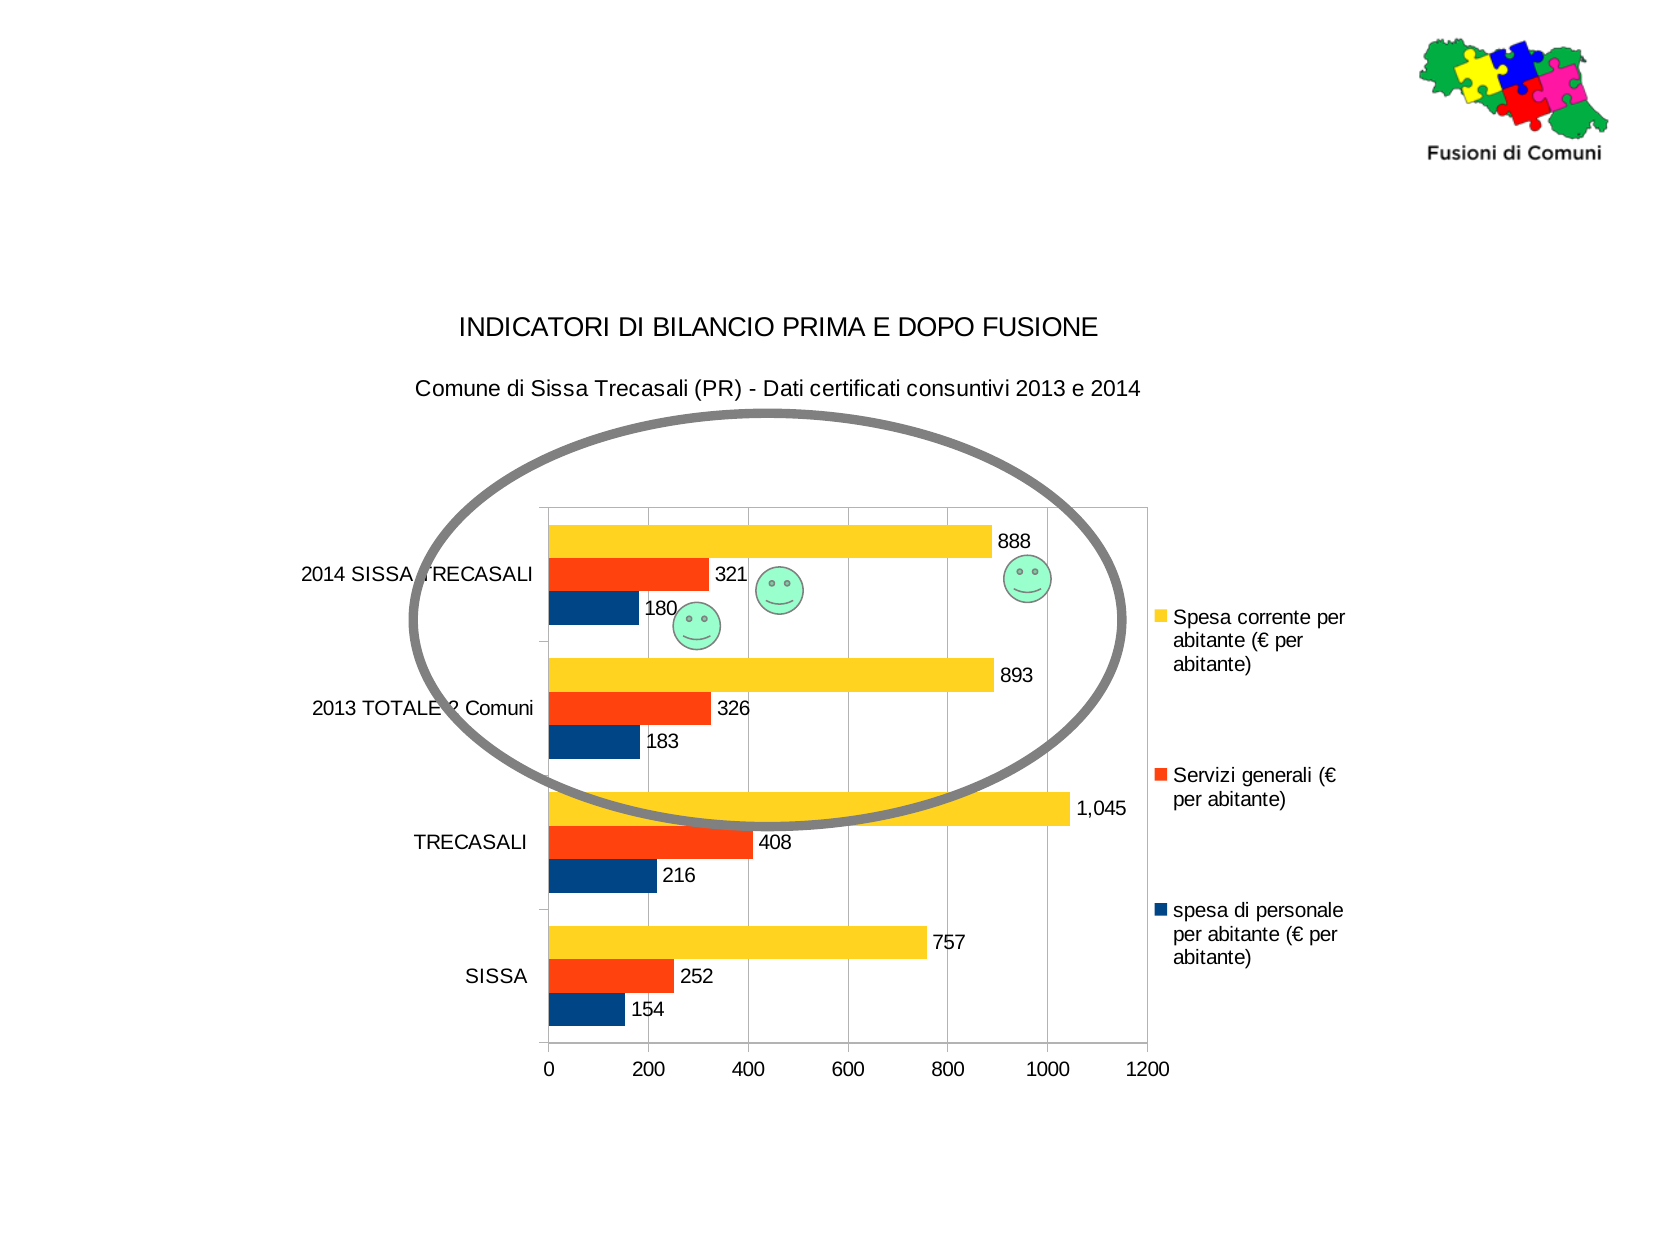

### Chart: INDICATORI DI BILANCIO PRIMA E DOPO FUSIONE
Comune di Sissa Trecasali (PR) - Dati certificati consuntivi 2013 e 2014
| Category | spesa di personale per abitante (€ per abitante) | Servizi generali (€ per abitante) | Spesa corrente per abitante (€ per abitante) |
|---|---|---|---|
| SISSA | 153.658559622196 | 251.833293978749 | 757.267296340024 |
| TRECASALI | 216.077577045696 | 408.49601487779 | 1045.42189160468 |
| 2013 TOTALE 2 Comuni | 183.03037879735 | 325.55231903988 | 892.860982622828 |
| 2014 SISSA TRECASALI | 180.0 | 321.0 | 888.0 |